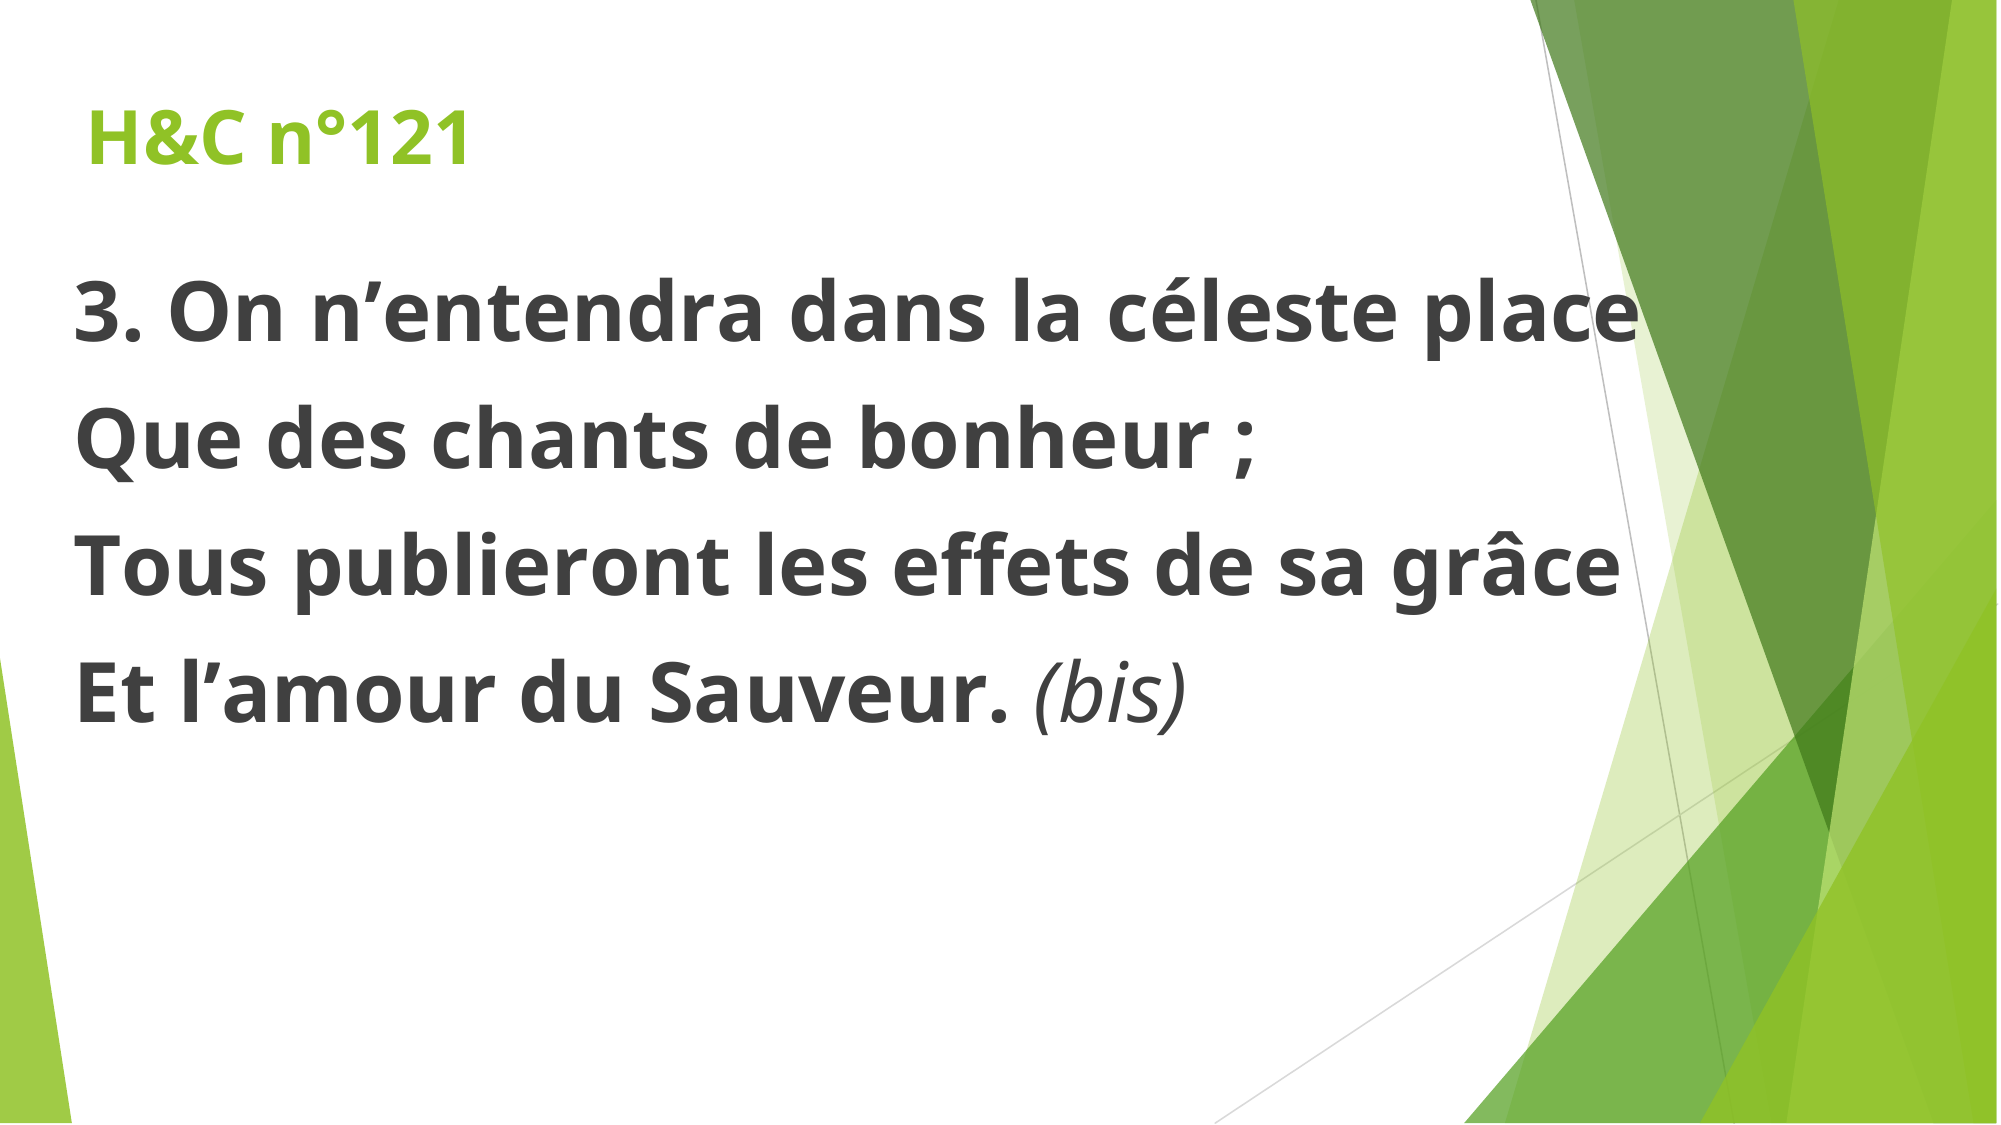

H&C n°121
3. On n’entendra dans la céleste place
Que des chants de bonheur ;
Tous publieront les effets de sa grâce
Et l’amour du Sauveur. (bis)